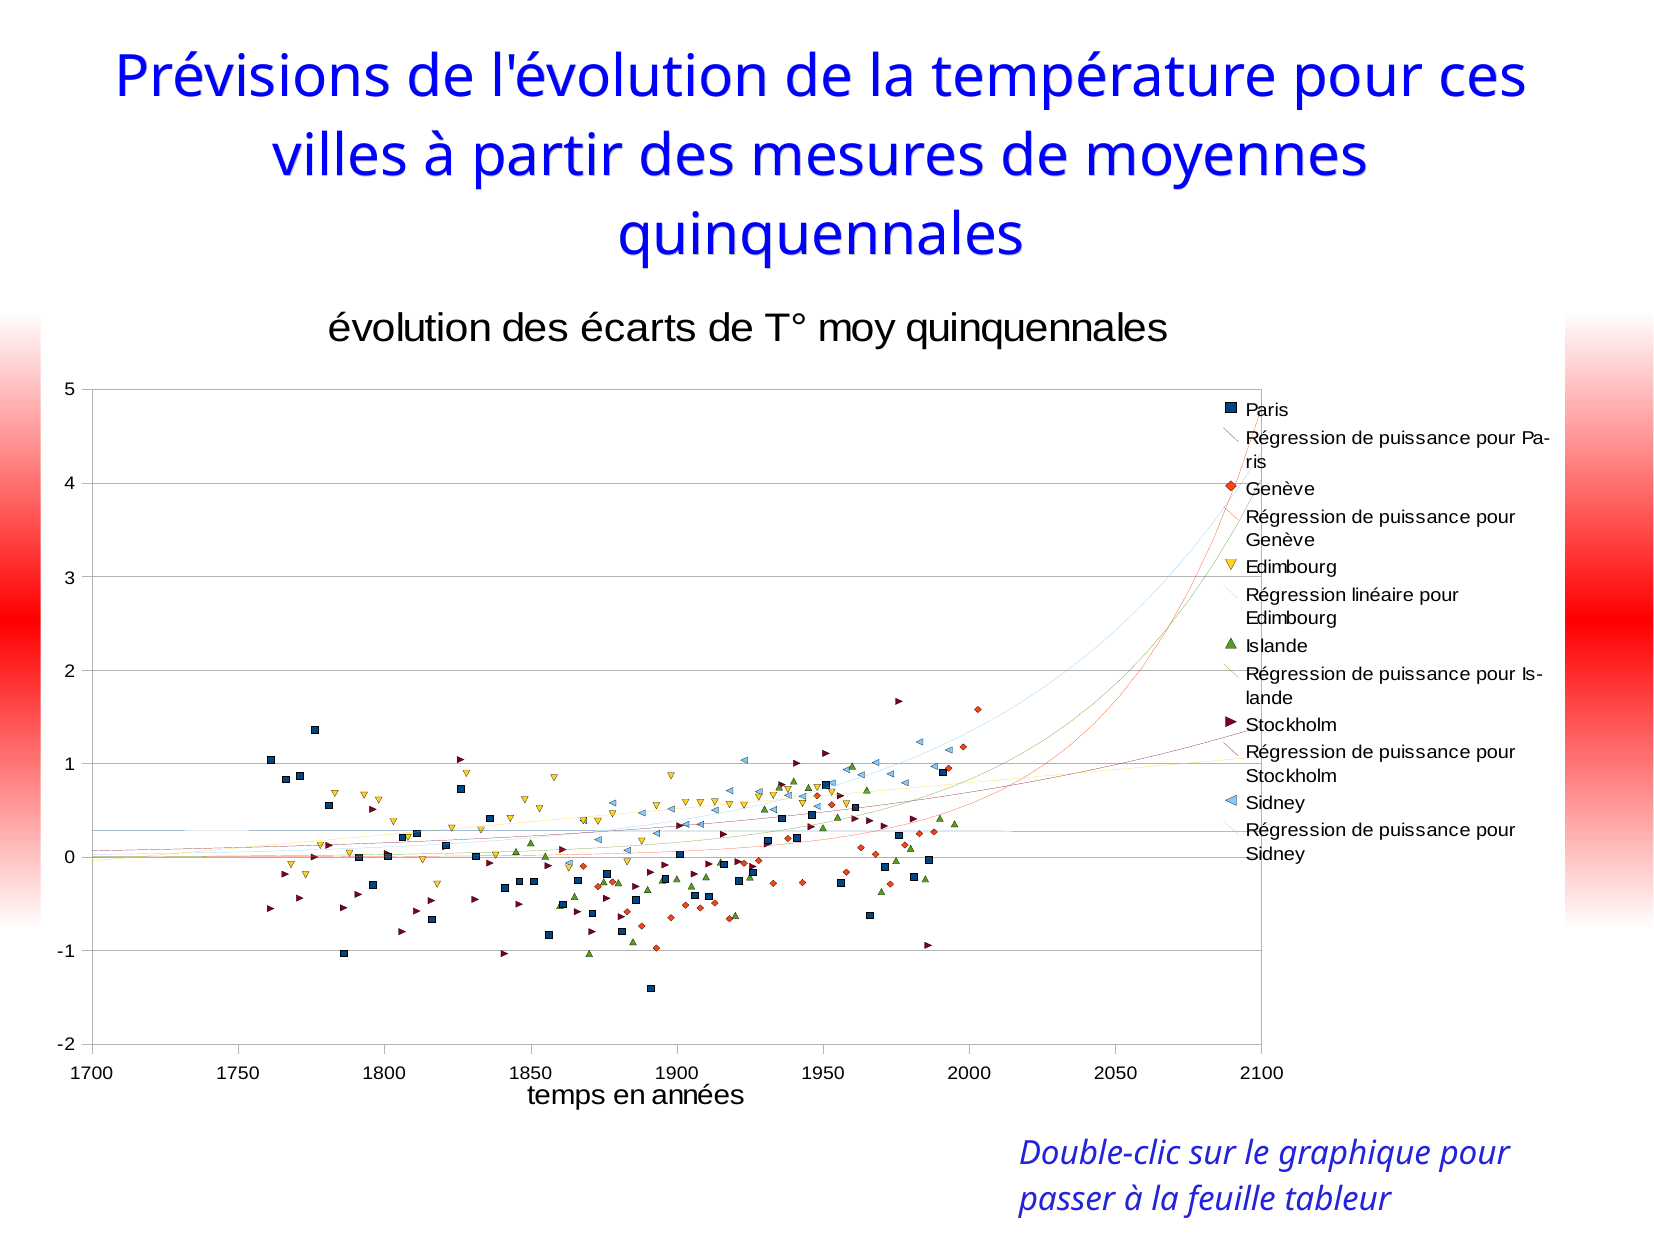

# Prévisions de l'évolution de la température pour ces villes à partir des mesures de moyennes quinquennales
Double-clic sur le graphique pour passer à la feuille tableur